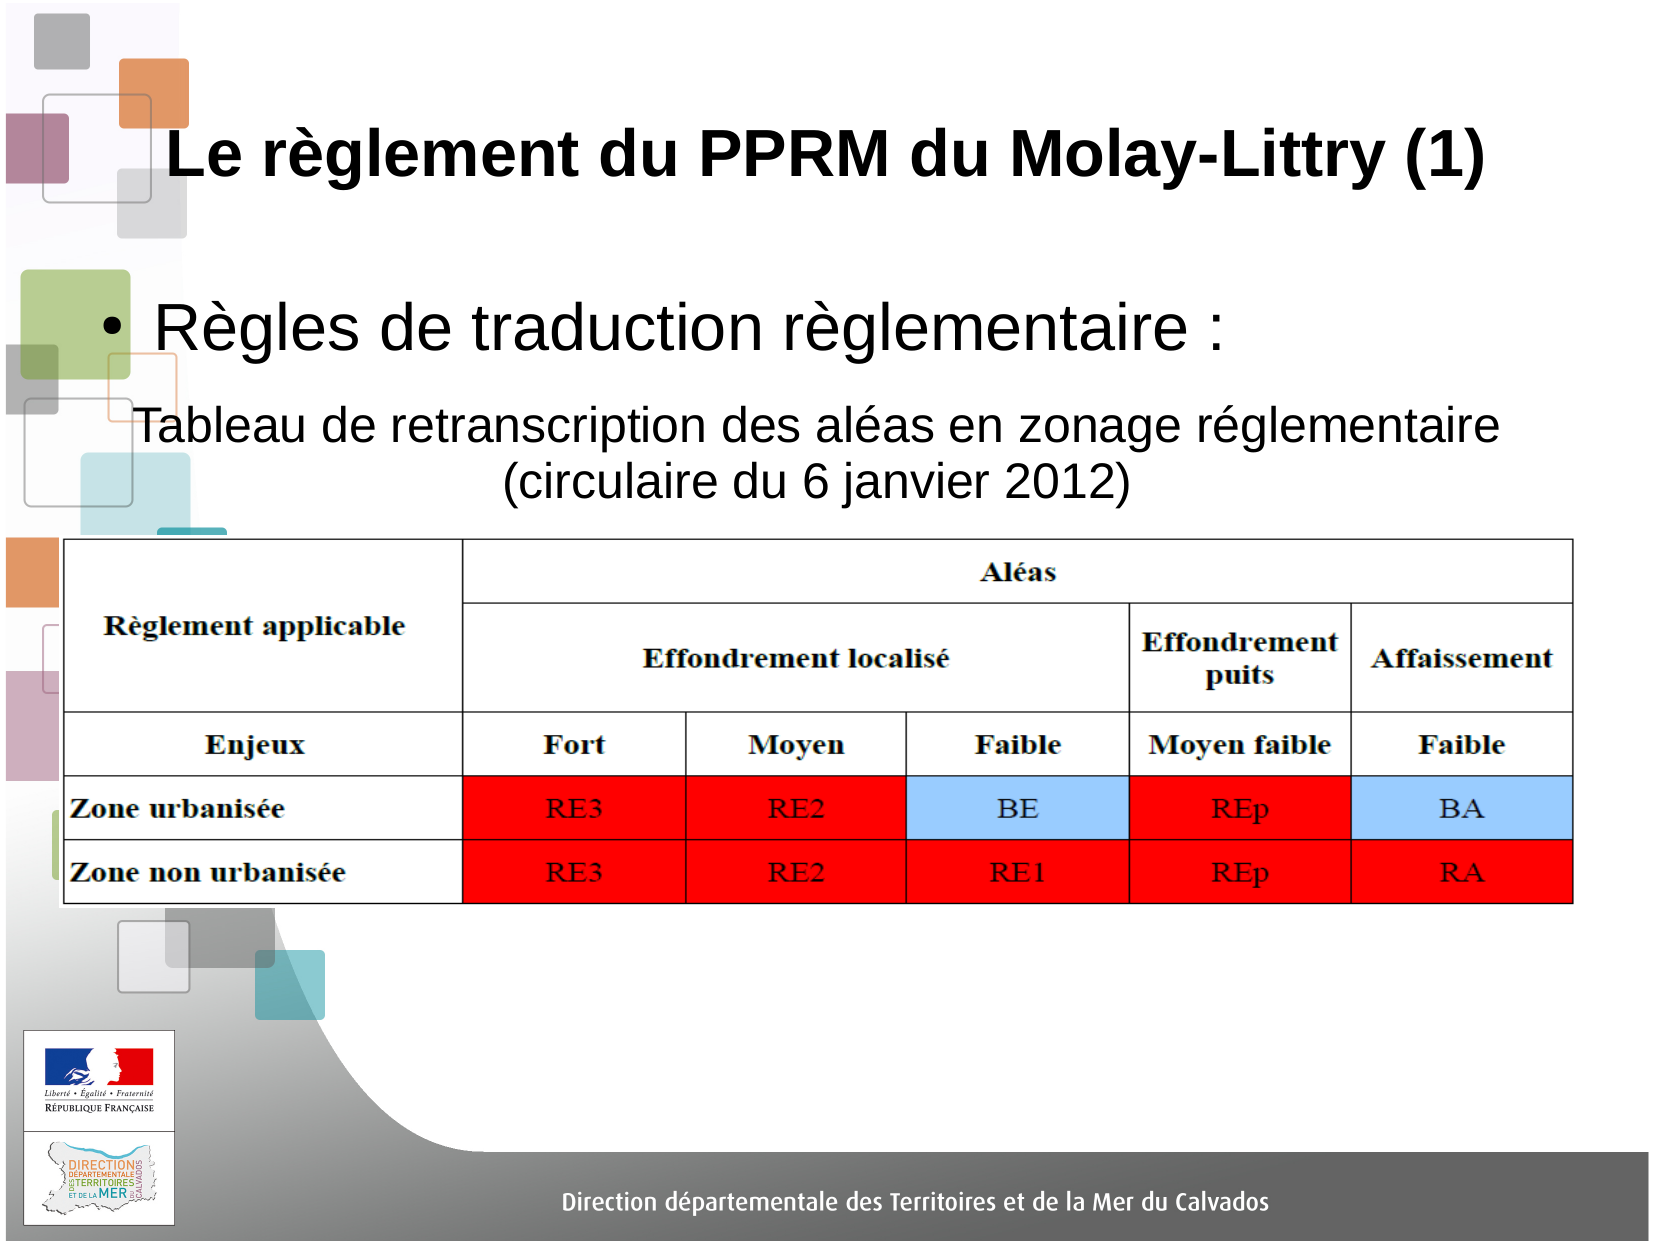

# Le règlement du PPRM du Molay-Littry (1)
Règles de traduction règlementaire :
Tableau de retranscription des aléas en zonage réglementaire
(circulaire du 6 janvier 2012)